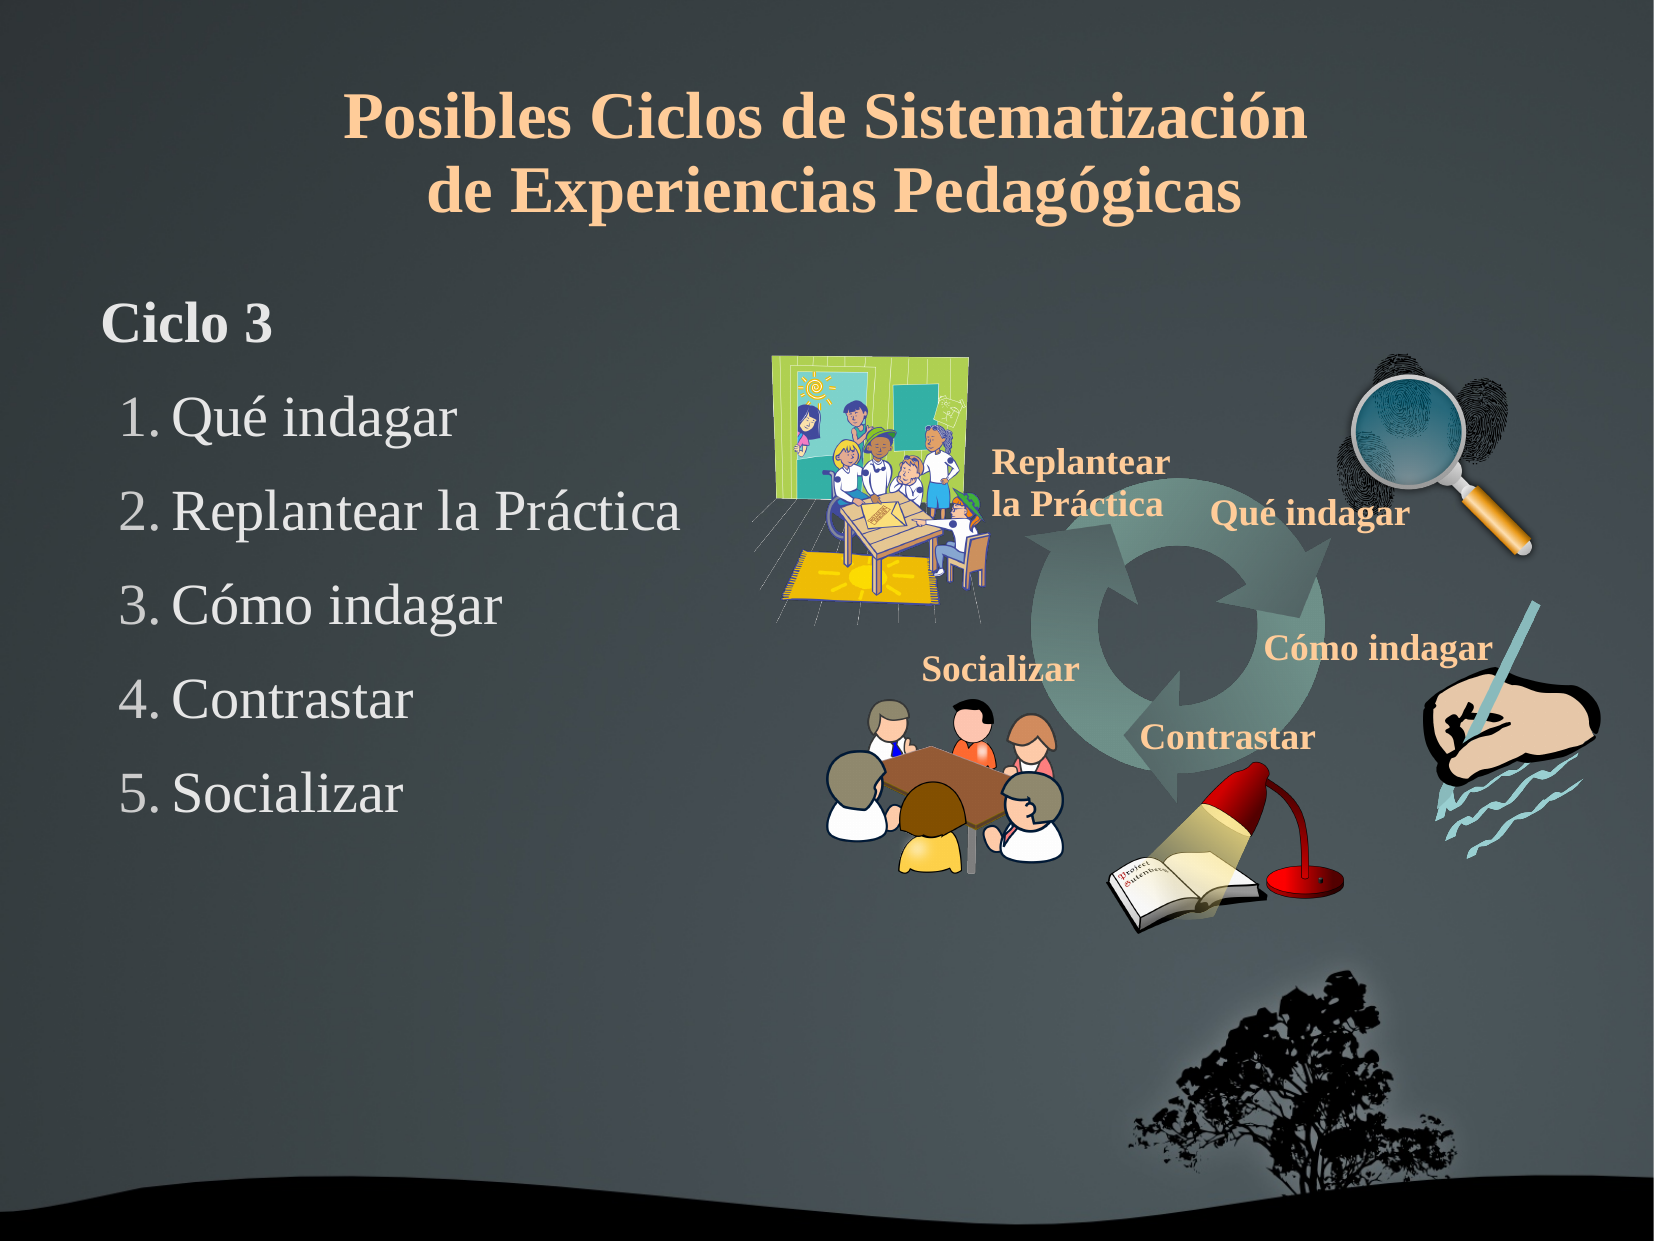

# Posibles Ciclos de Sistematización de Experiencias Pedagógicas
Ciclo 3
Qué indagar
Replantear la Práctica
Cómo indagar
Contrastar
Socializar
Replantear
la Práctica
Qué indagar
Cómo indagar
Socializar
Contrastar